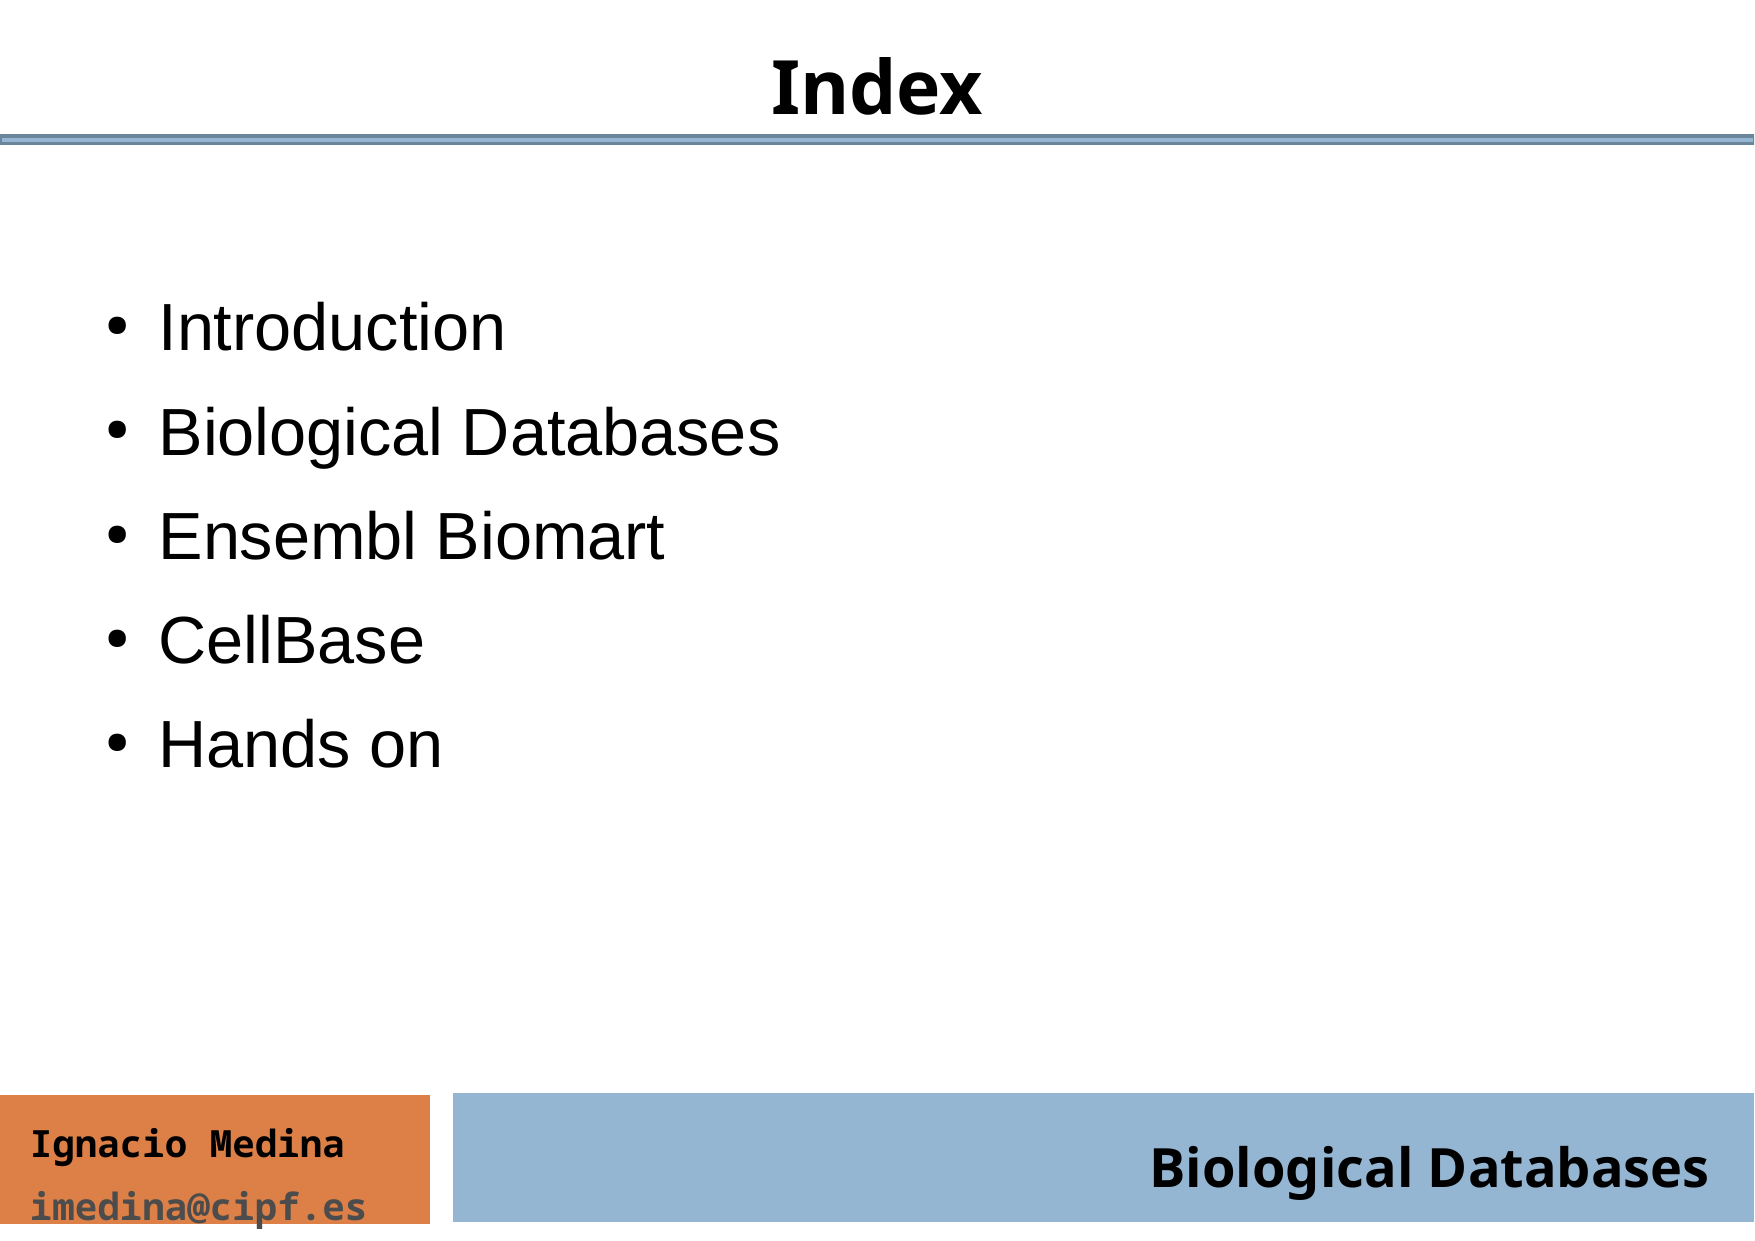

Index
# Introduction
Biological Databases
Ensembl Biomart
CellBase
Hands on
Ignacio Medina
imedina@cipf.es
Biological Databases